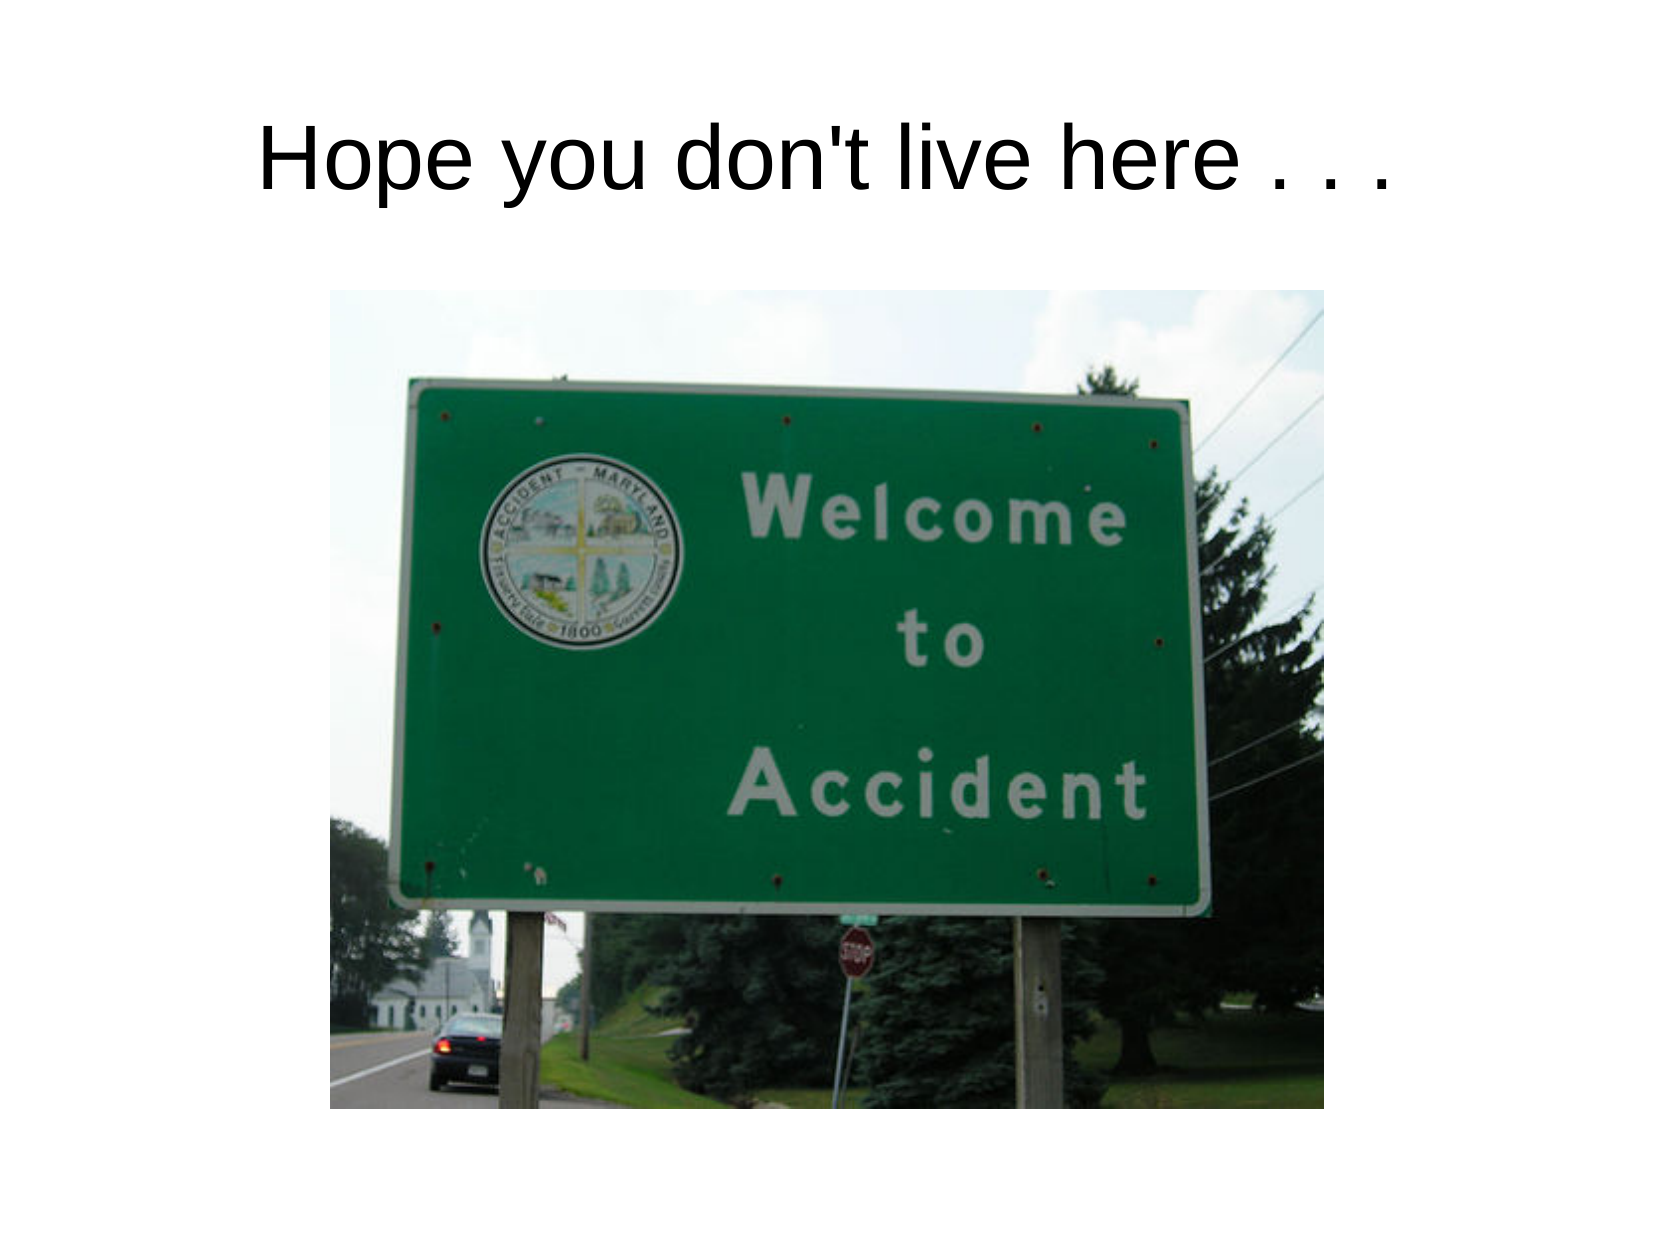

# Hope you don't live here . . .